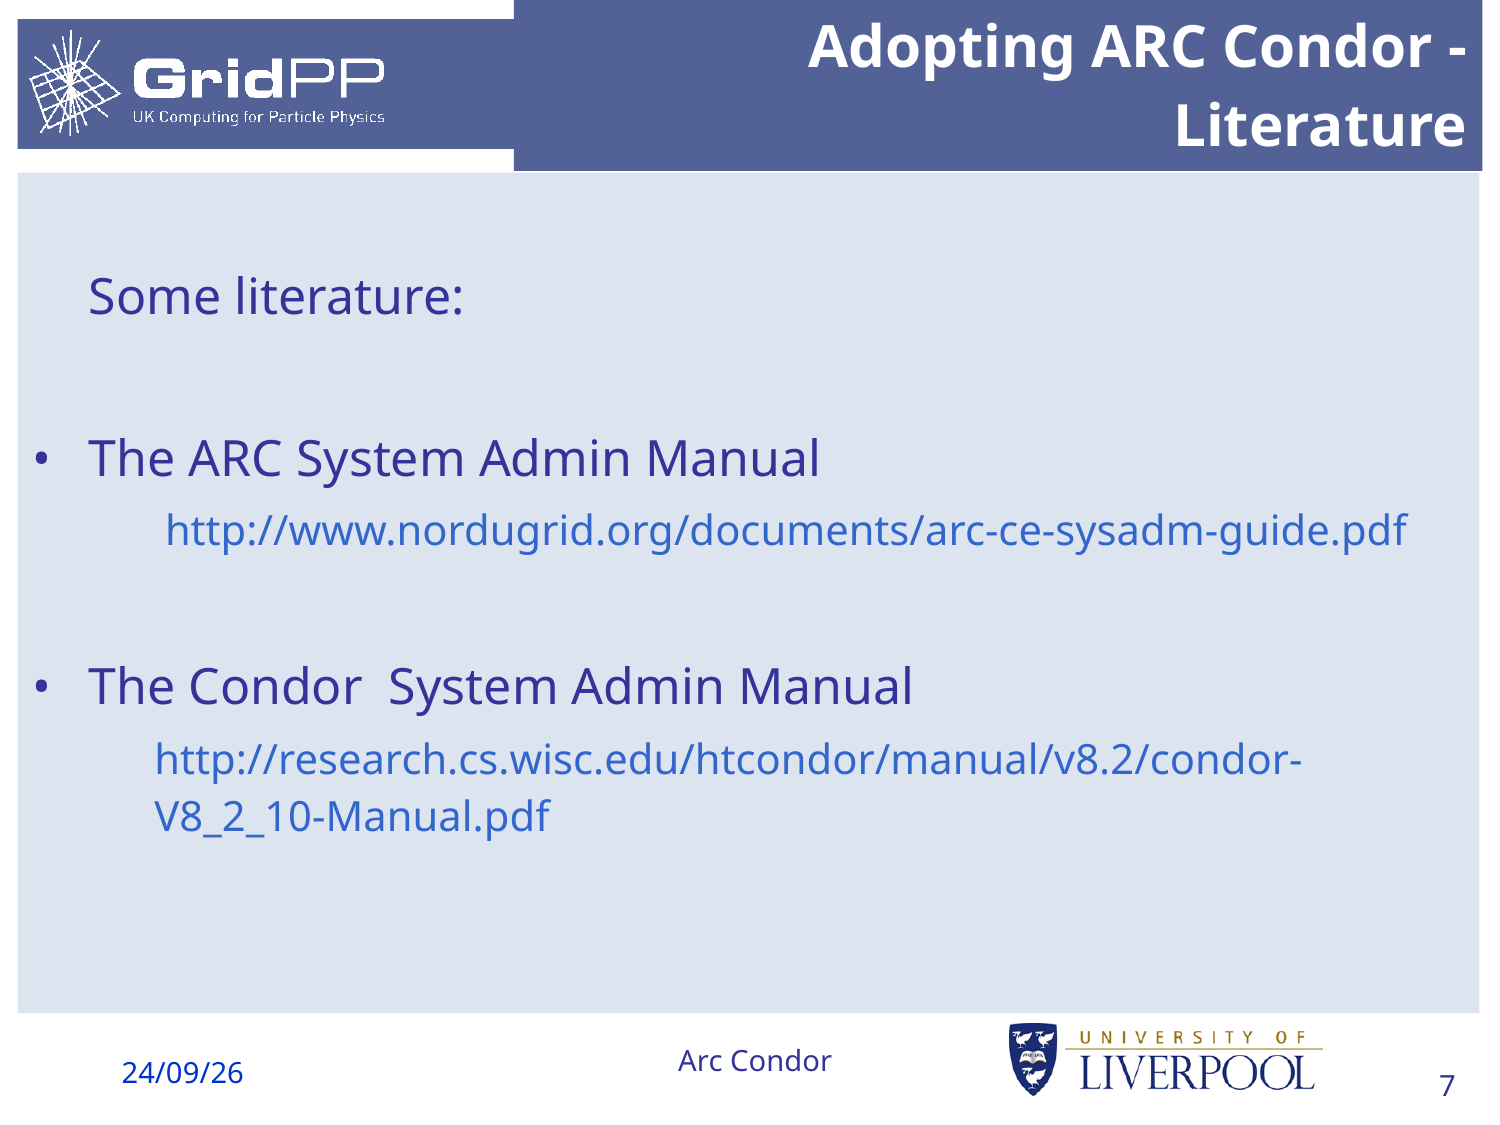

# Adopting ARC Condor - Literature
Some literature:
The ARC System Admin Manual
 http://www.nordugrid.org/documents/arc-ce-sysadm-guide.pdf
The Condor System Admin Manual
http://research.cs.wisc.edu/htcondor/manual/v8.2/condor-V8_2_10-Manual.pdf
Arc Condor